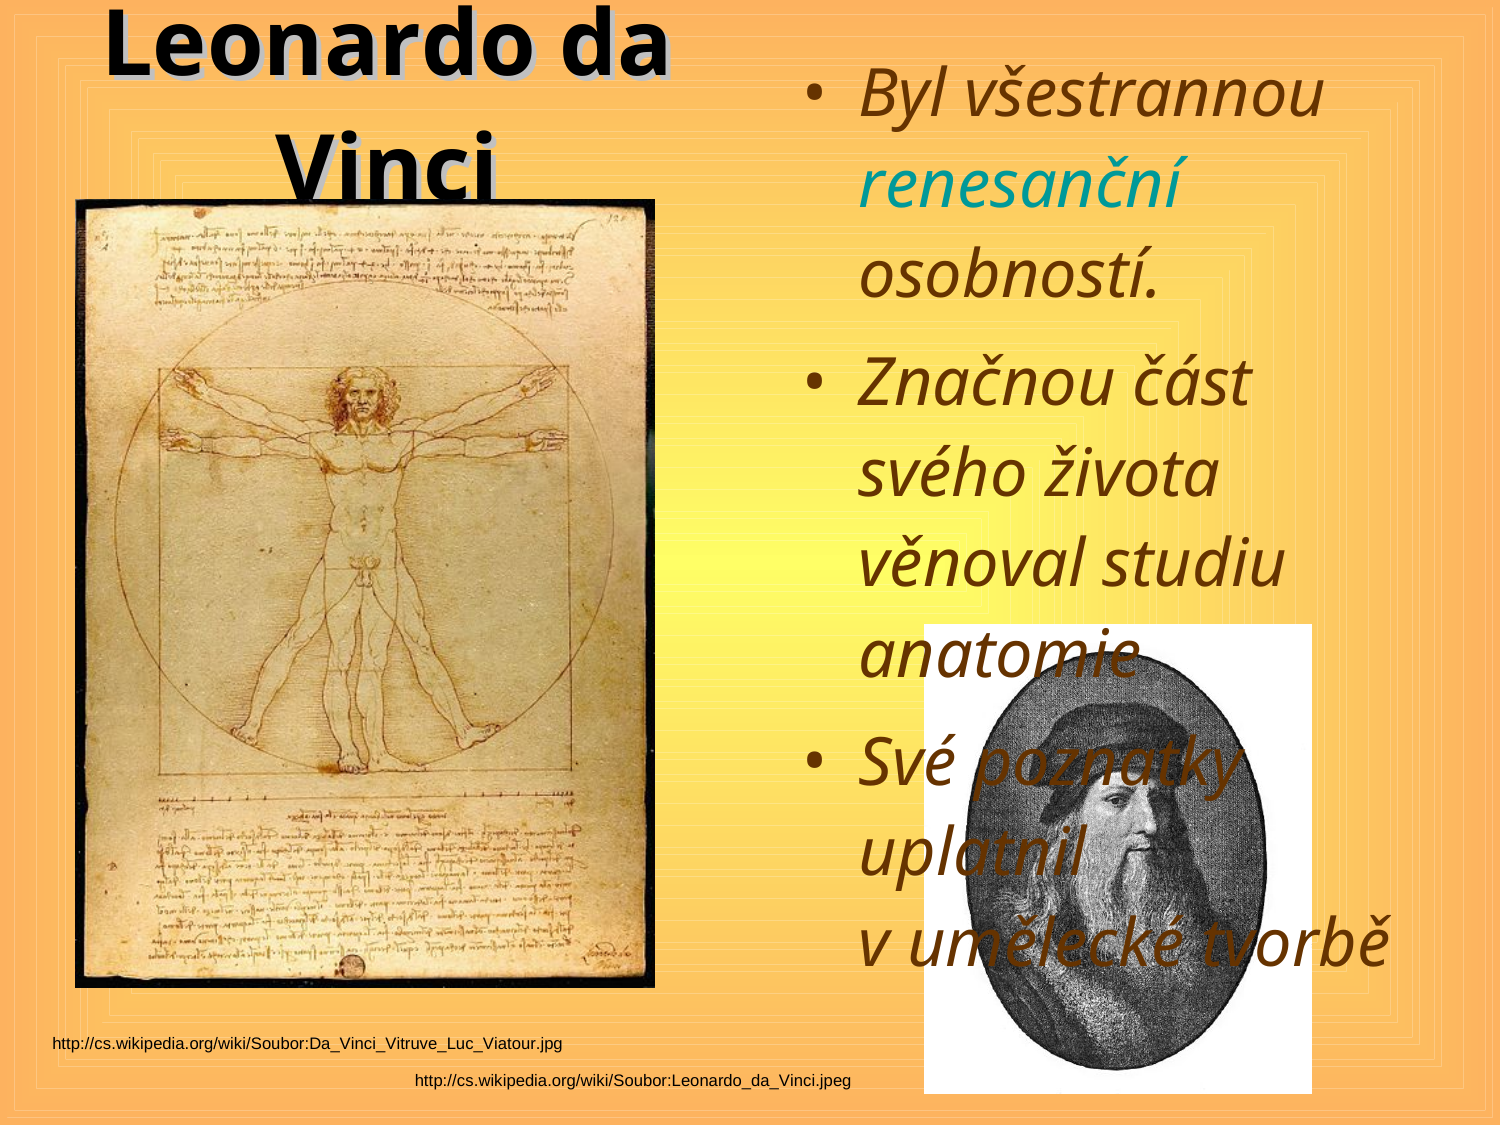

# Leonardo da Vinci
Byl všestrannou renesanční osobností.
Značnou část svého života věnoval studiu anatomie
Své poznatky uplatnil
v umělecké tvorbě
http://cs.wikipedia.org/wiki/Soubor:Da_Vinci_Vitruve_Luc_Viatour.jpg
http://cs.wikipedia.org/wiki/Soubor:Leonardo_da_Vinci.jpeg